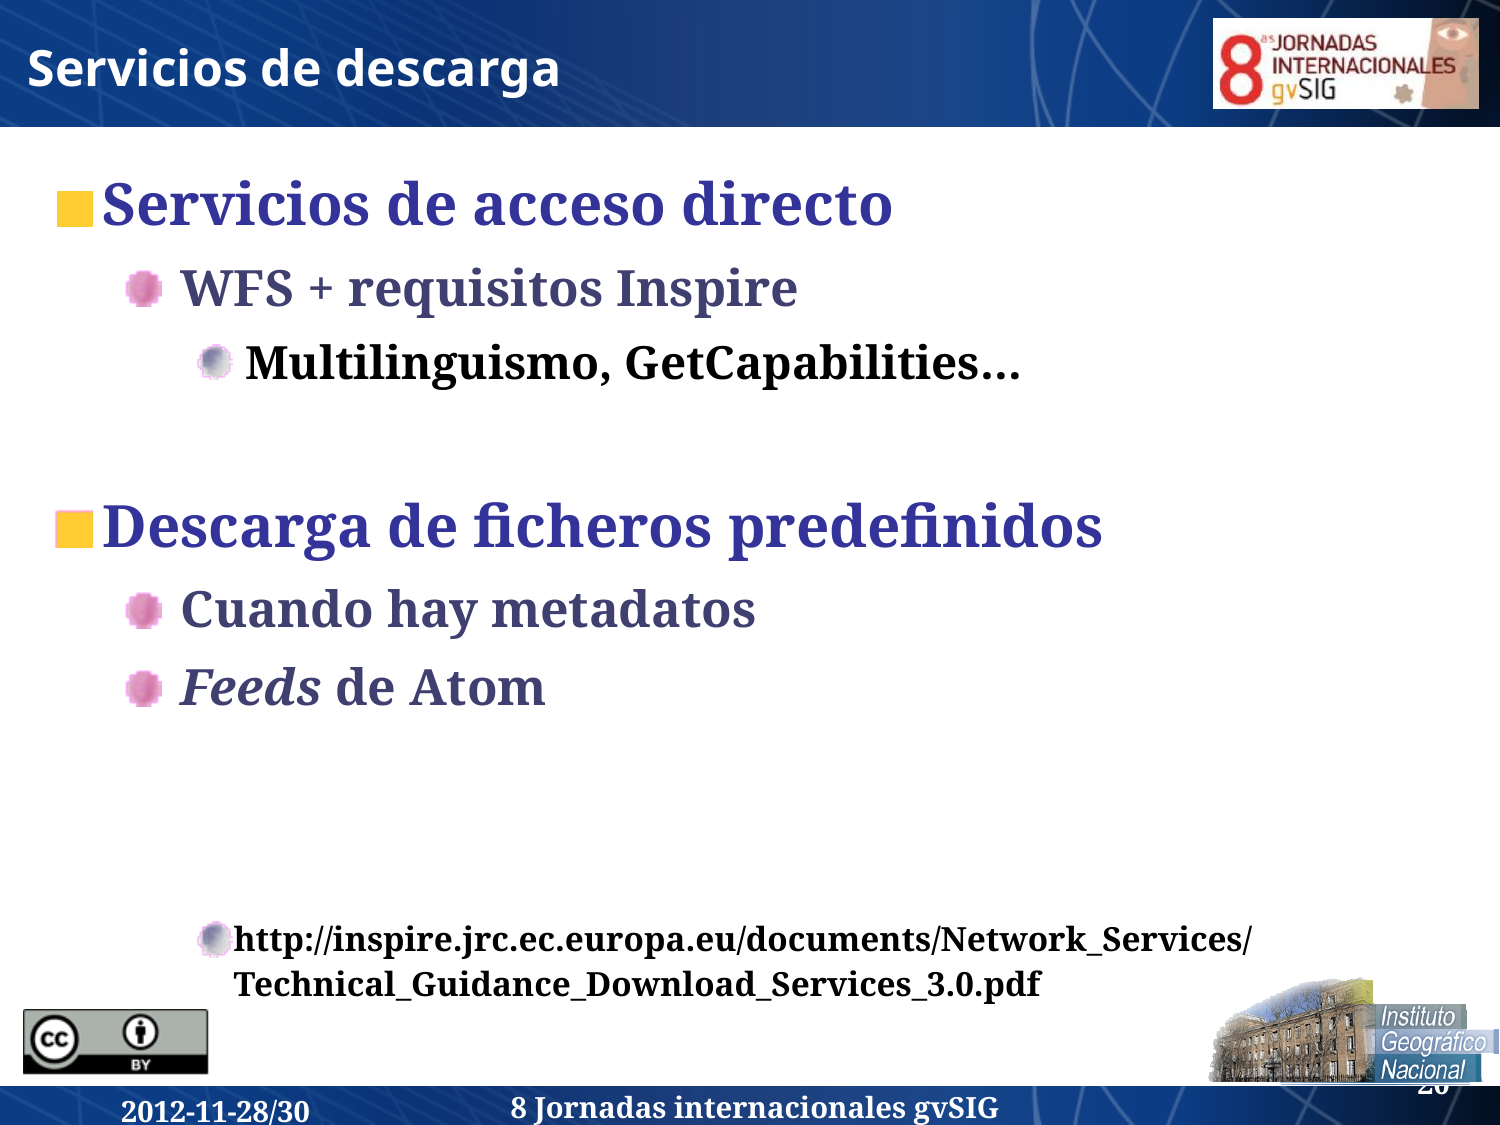

# Servicios de descarga
Servicios de acceso directo
 WFS + requisitos Inspire
 Multilinguismo, GetCapabilities…
Descarga de ficheros predefinidos
 Cuando hay metadatos
 Feeds de Atom
http://inspire.jrc.ec.europa.eu/documents/Network_Services/Technical_Guidance_Download_Services_3.0.pdf